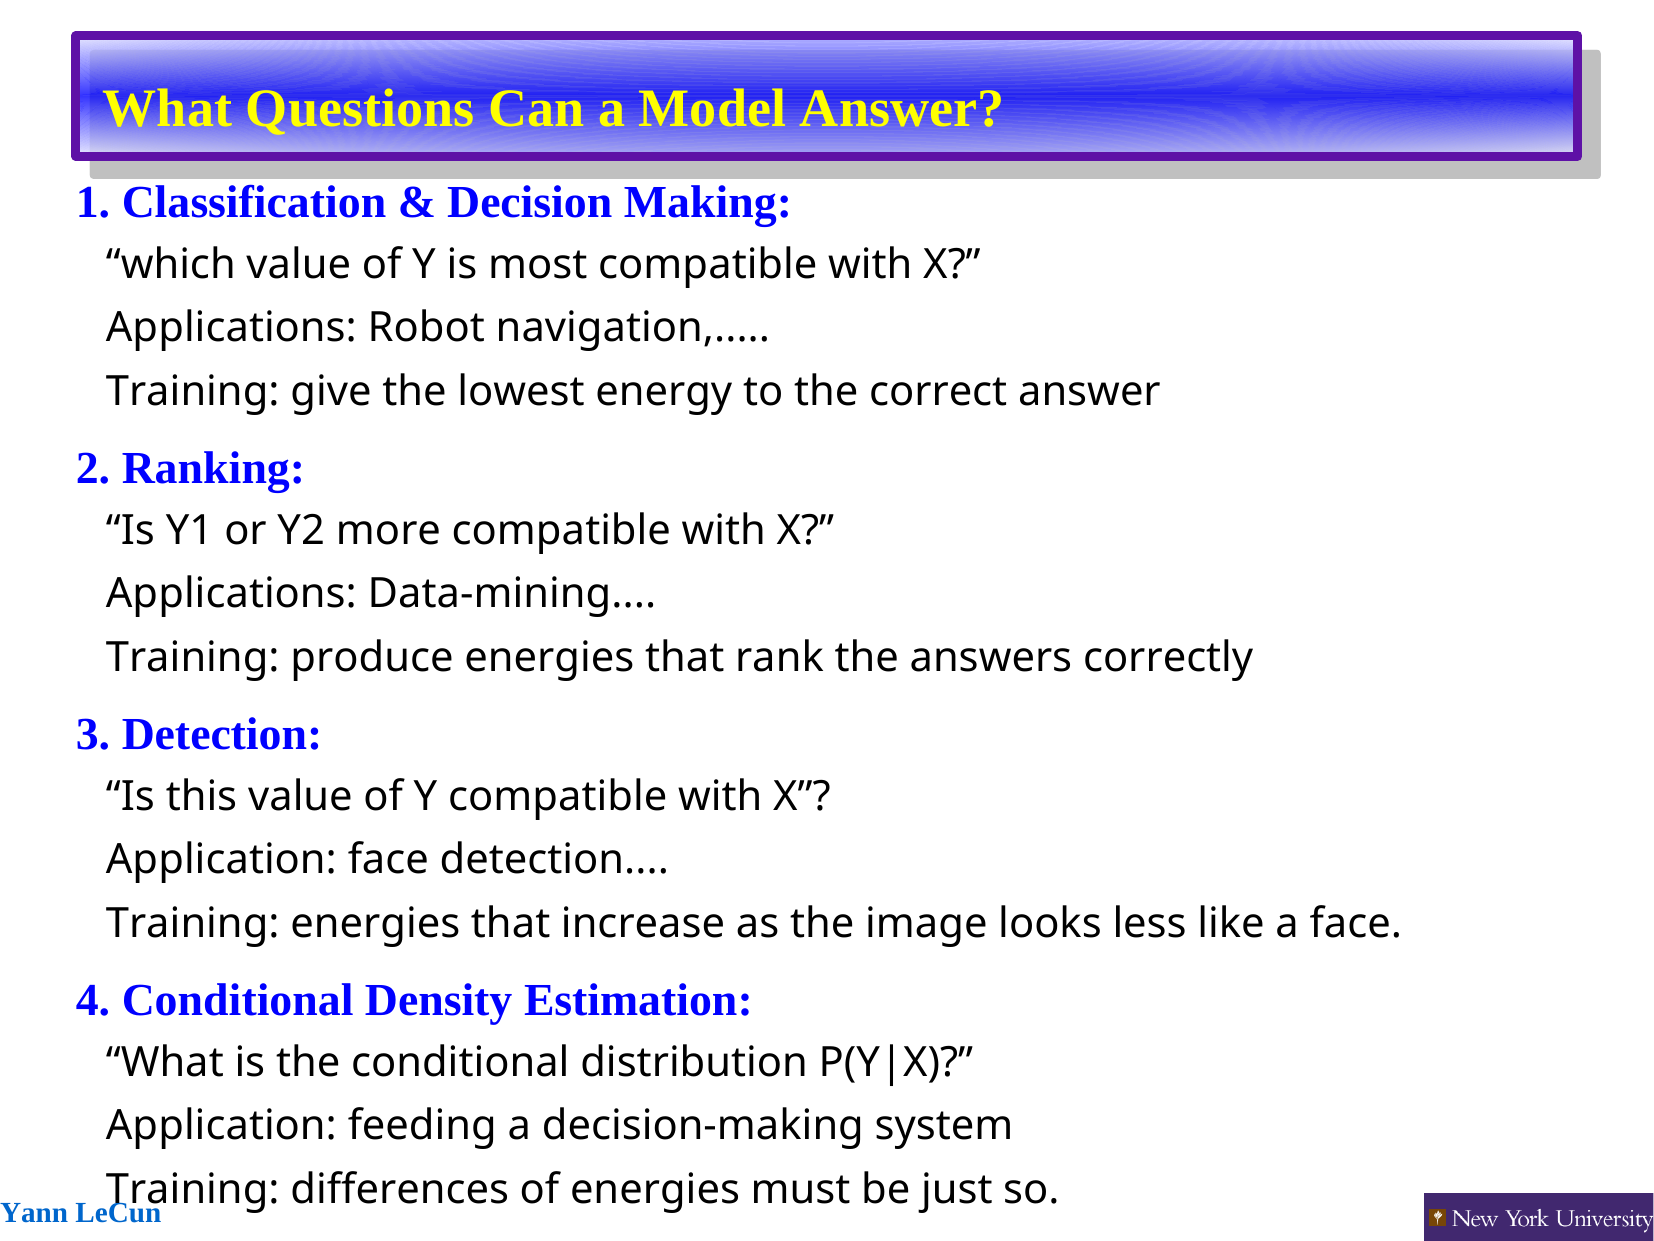

# What Questions Can a Model Answer?
1. Classification & Decision Making:
“which value of Y is most compatible with X?”
Applications: Robot navigation,.....
Training: give the lowest energy to the correct answer
2. Ranking:
“Is Y1 or Y2 more compatible with X?”
Applications: Data-mining....
Training: produce energies that rank the answers correctly
3. Detection:
“Is this value of Y compatible with X”?
Application: face detection....
Training: energies that increase as the image looks less like a face.
4. Conditional Density Estimation:
“What is the conditional distribution P(Y|X)?”
Application: feeding a decision-making system
Training: differences of energies must be just so.